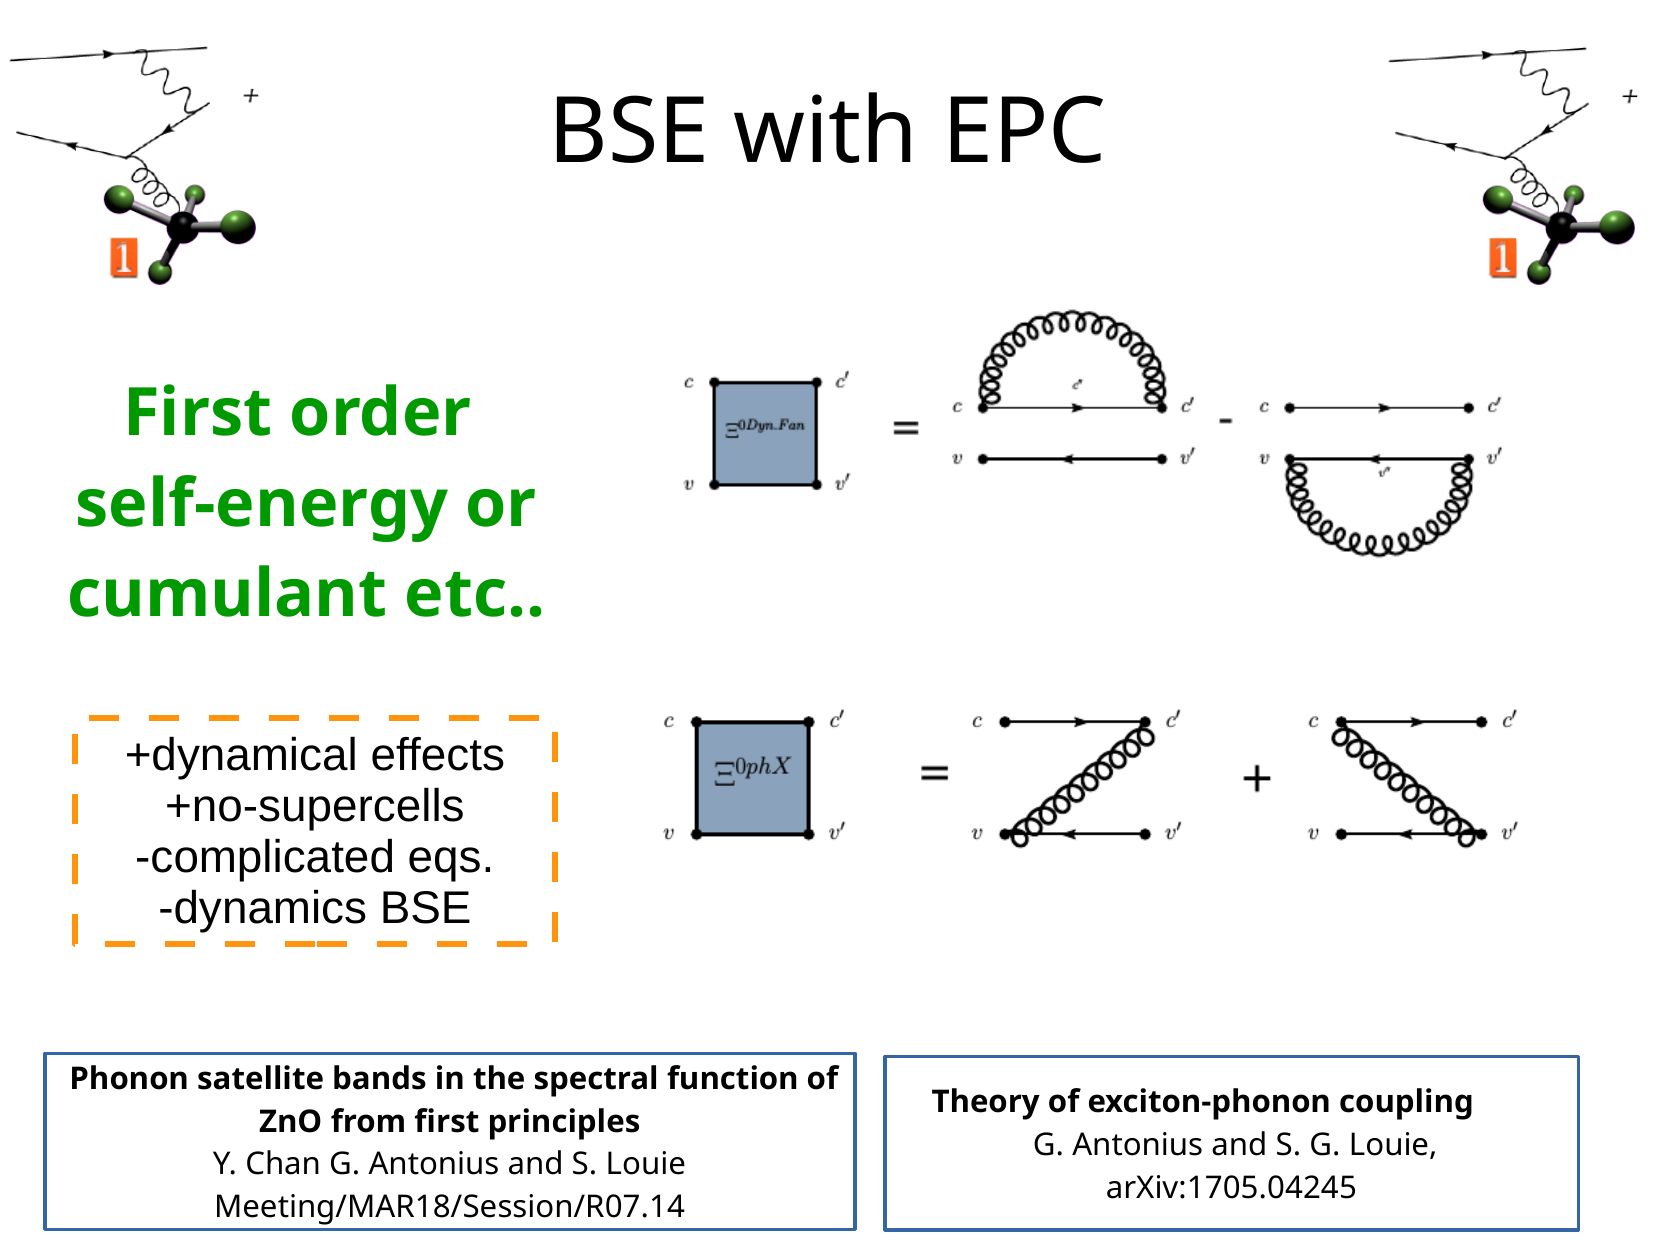

# BSE with EPC
First order
self-energy or cumulant etc..
+dynamical effects
+no-supercells
-complicated eqs.
-dynamics BSE
 Phonon satellite bands in the spectral function of ZnO from first principles
Y. Chan G. Antonius and S. Louie
Meeting/MAR18/Session/R07.14
Theory of exciton-phonon coupling
 G. Antonius and S. G. Louie,
arXiv:1705.04245